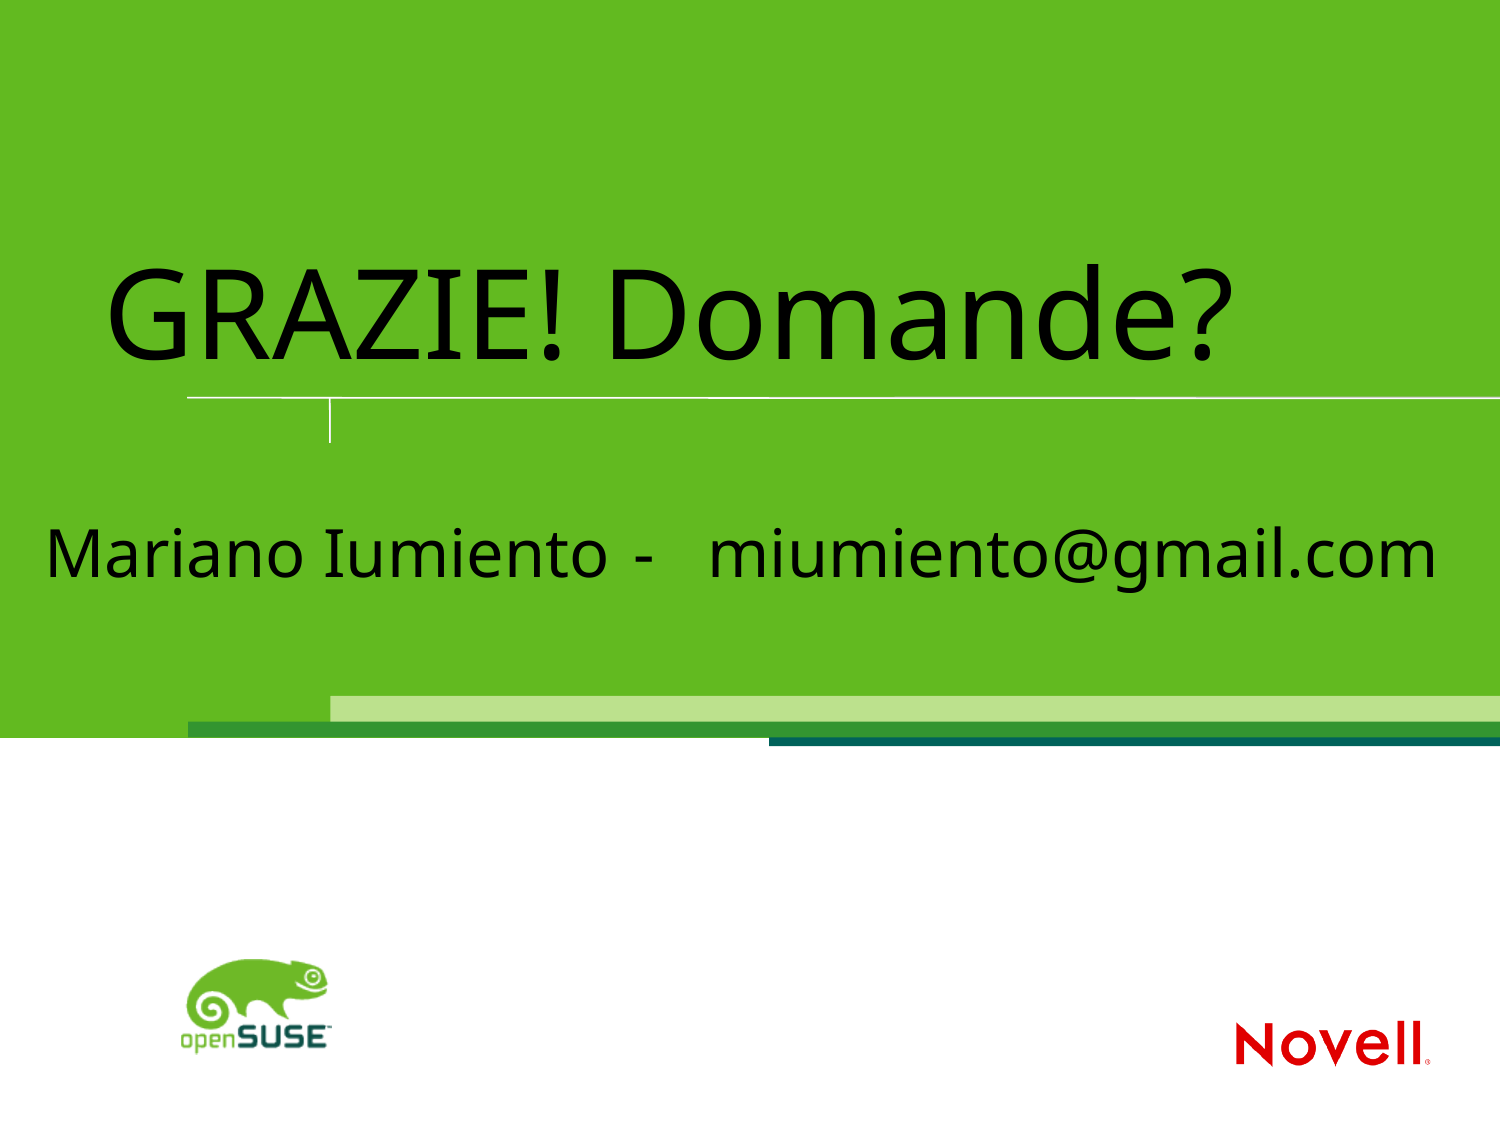

# GRAZIE! Domande?
Mariano Iumiento	-	miumiento@gmail.com